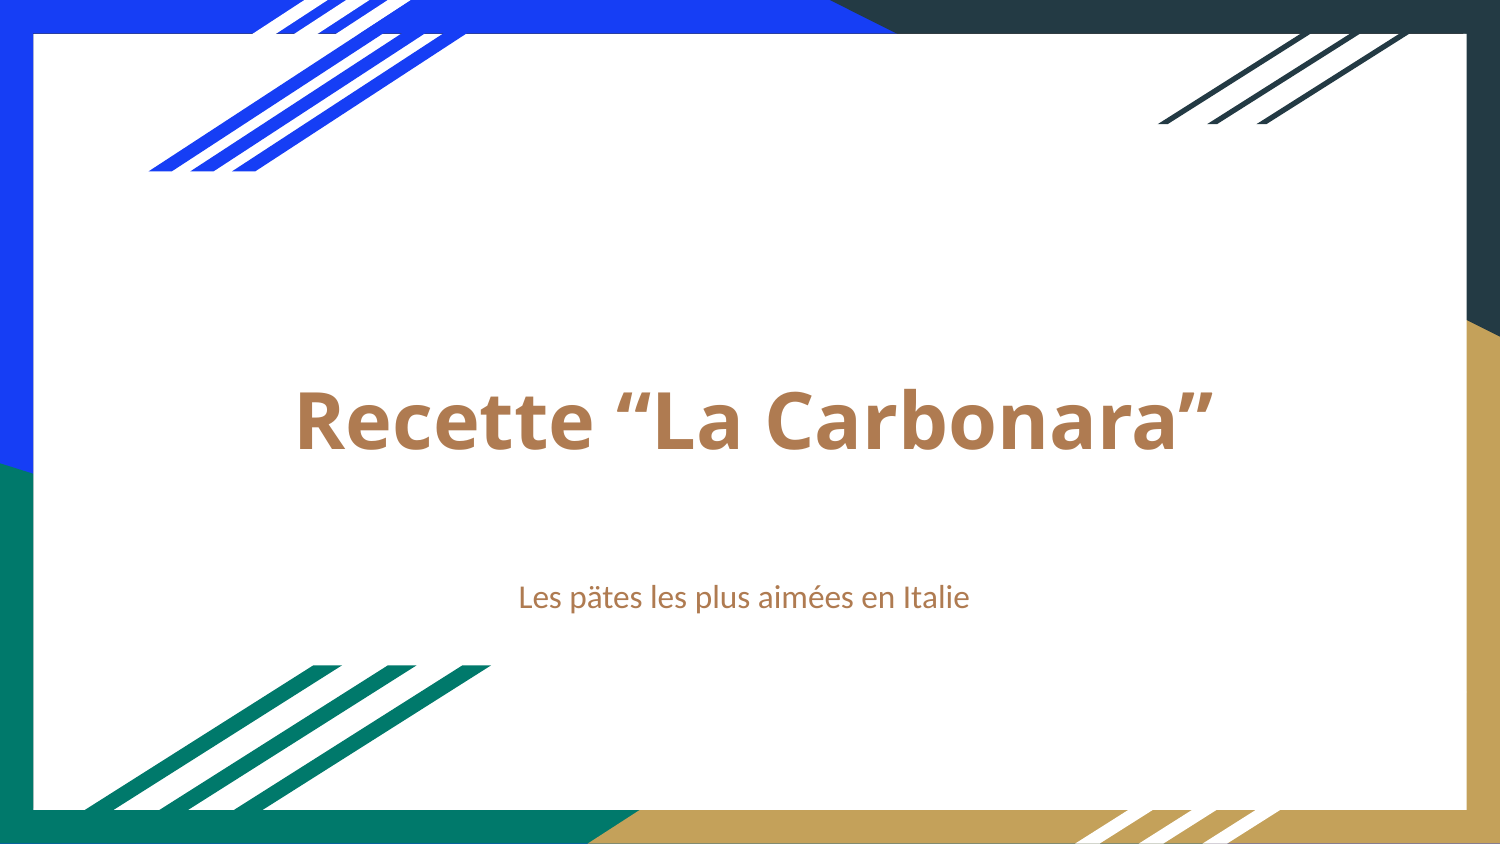

# Recette “La Carbonara”
Les pätes les plus aimées en Italie